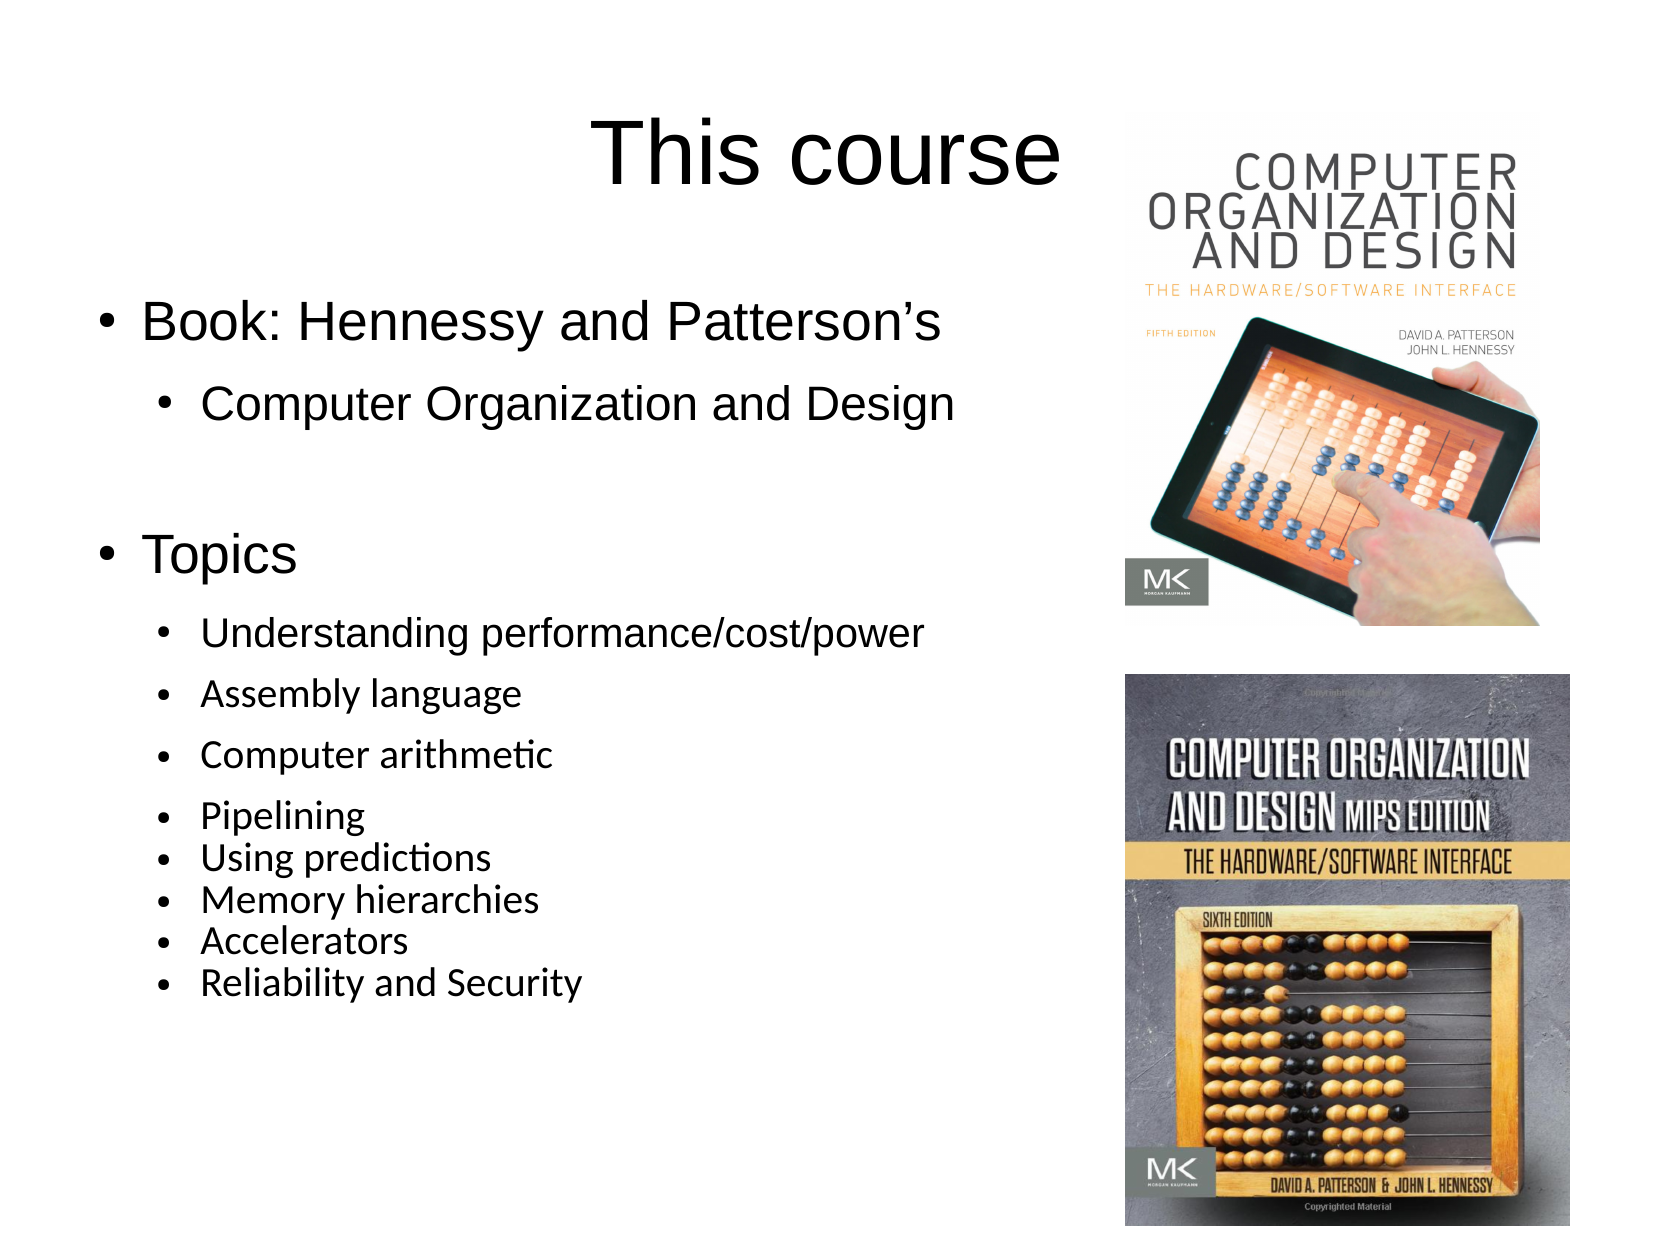

# This course
Book: Hennessy and Patterson’s
Computer Organization and Design
Topics
Understanding performance/cost/power
Assembly language
Computer arithmetic
Pipelining
Using predictions
Memory hierarchies
Accelerators
Reliability and Security